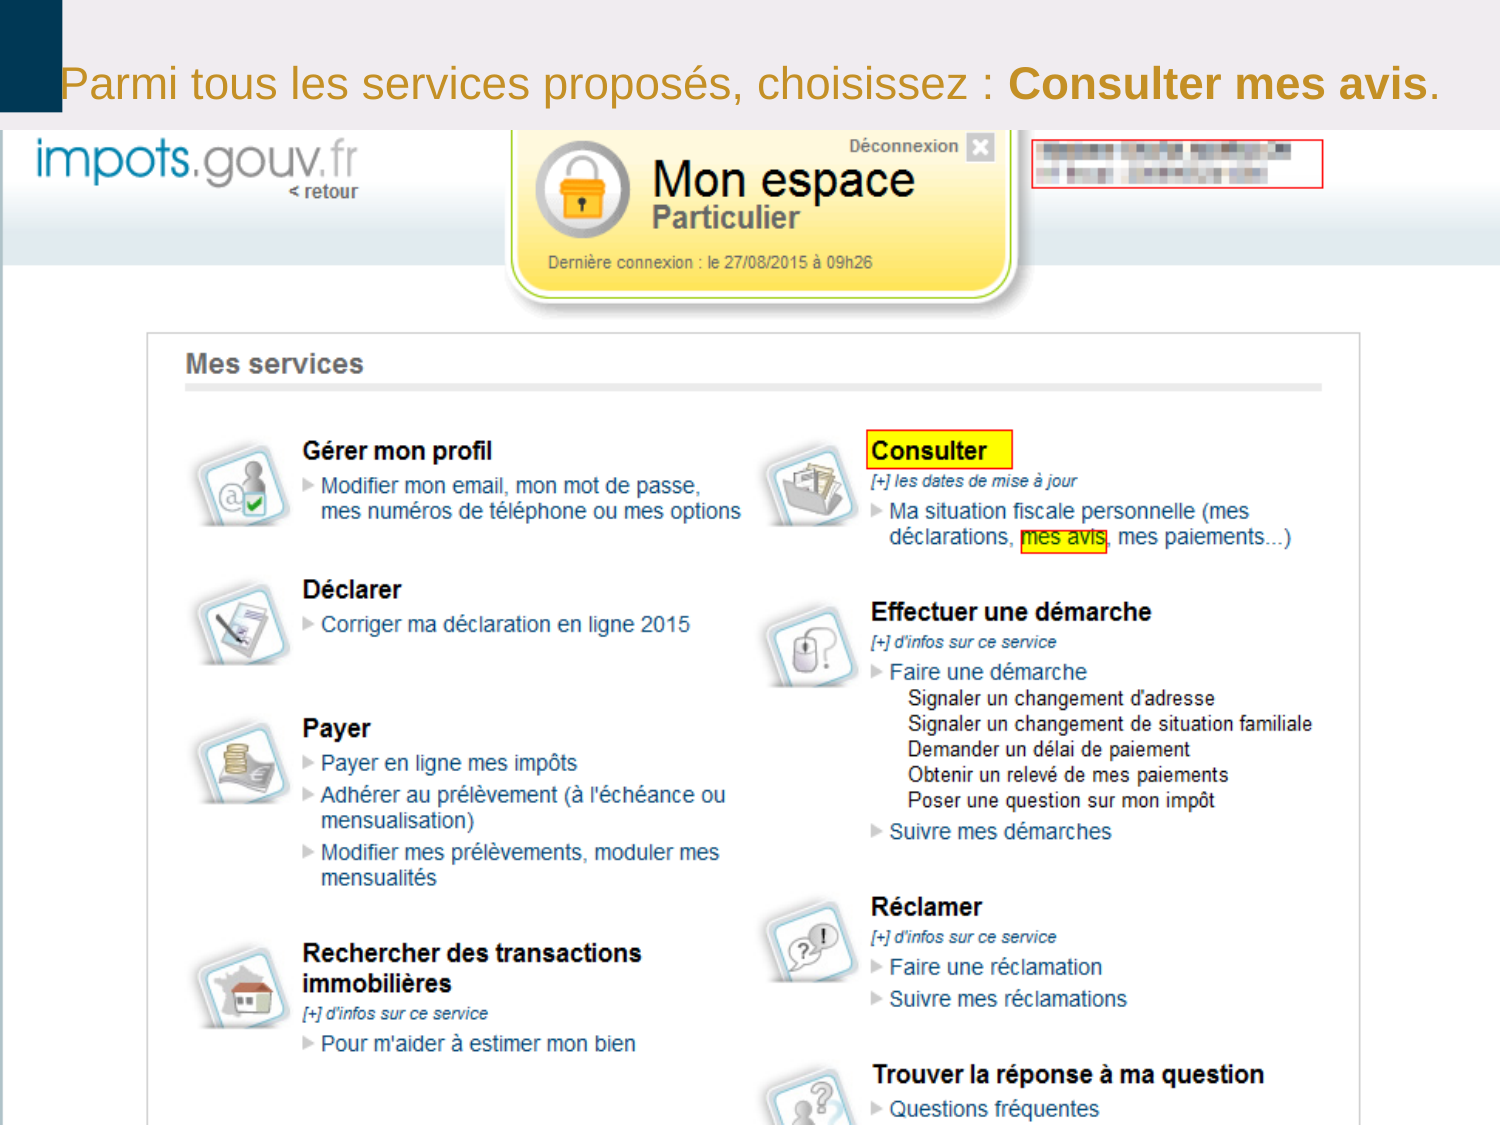

# Parmi tous les services proposés, choisissez : Consulter mes avis.